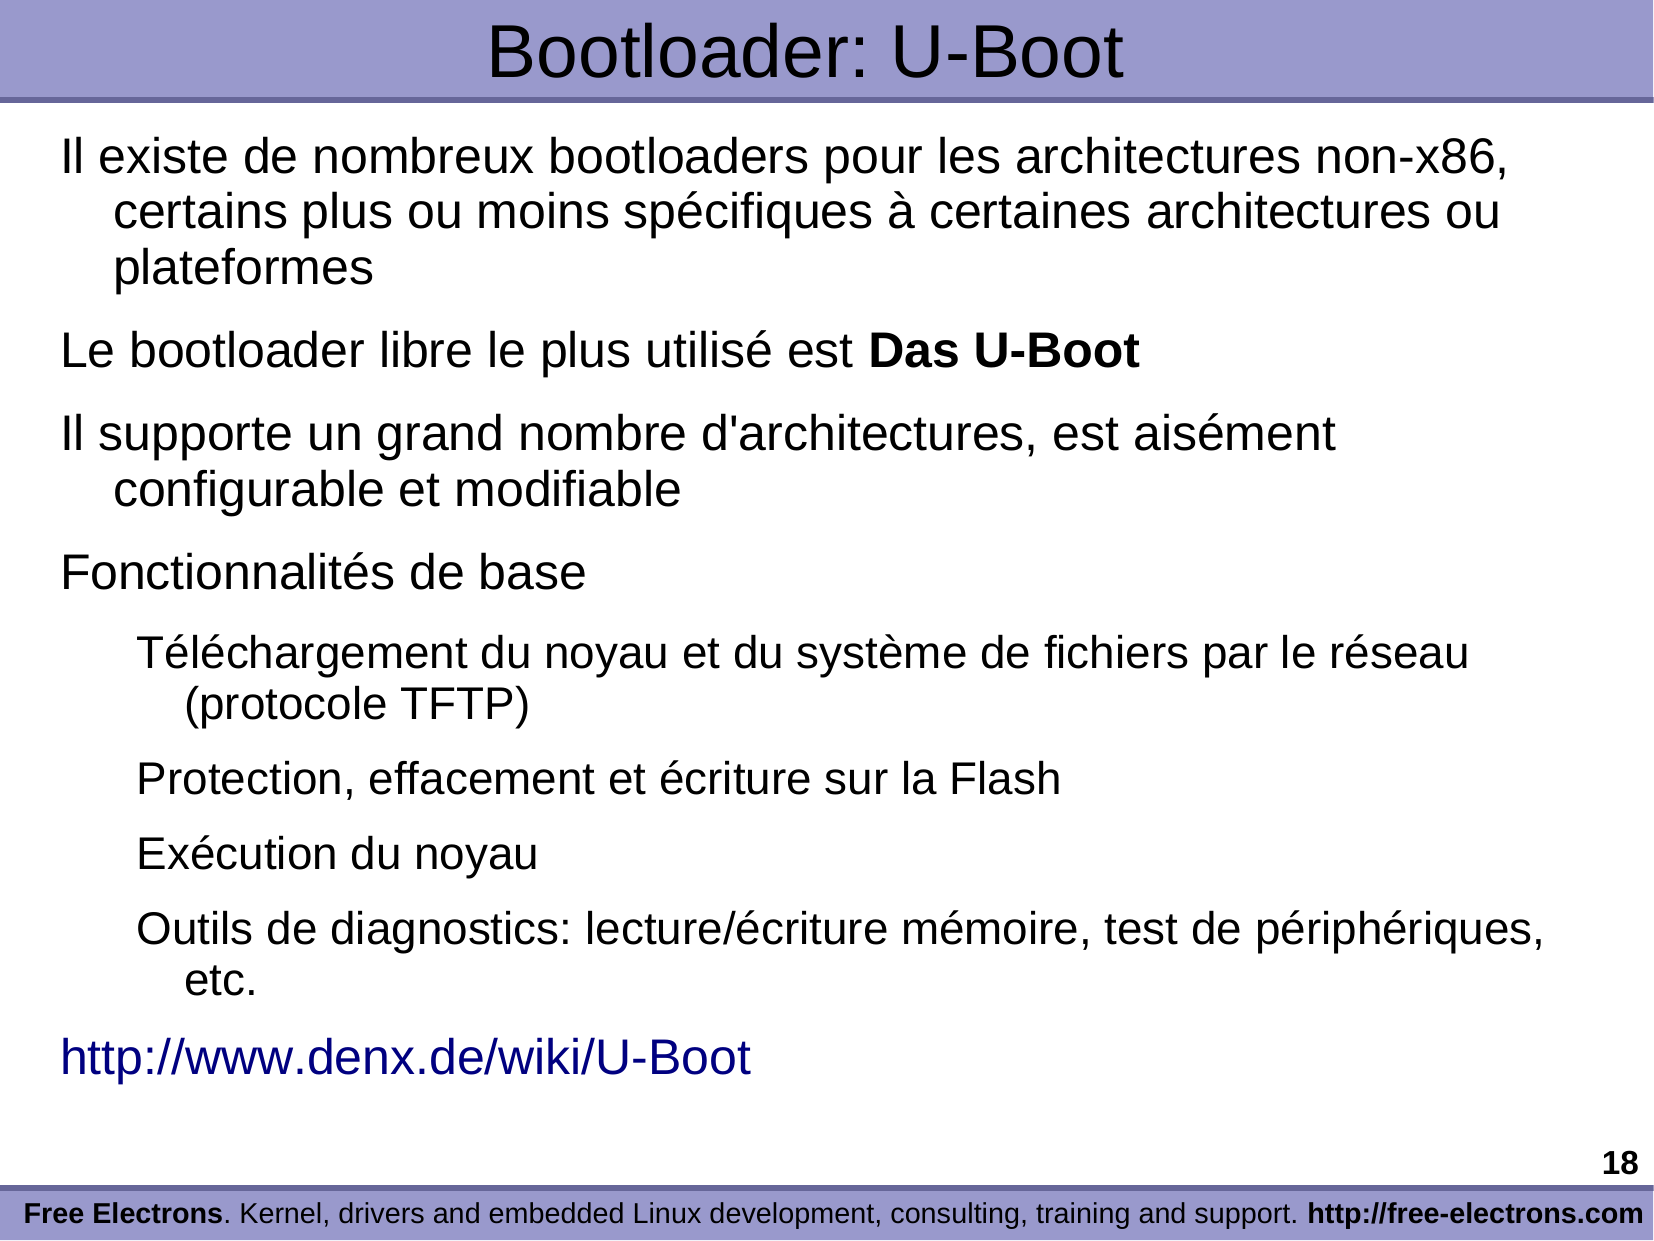

# Bootloader: U-Boot
Il existe de nombreux bootloaders pour les architectures non-x86, certains plus ou moins spécifiques à certaines architectures ou plateformes
Le bootloader libre le plus utilisé est Das U-Boot
Il supporte un grand nombre d'architectures, est aisément configurable et modifiable
Fonctionnalités de base
Téléchargement du noyau et du système de fichiers par le réseau (protocole TFTP)
Protection, effacement et écriture sur la Flash
Exécution du noyau
Outils de diagnostics: lecture/écriture mémoire, test de périphériques, etc.
http://www.denx.de/wiki/U-Boot